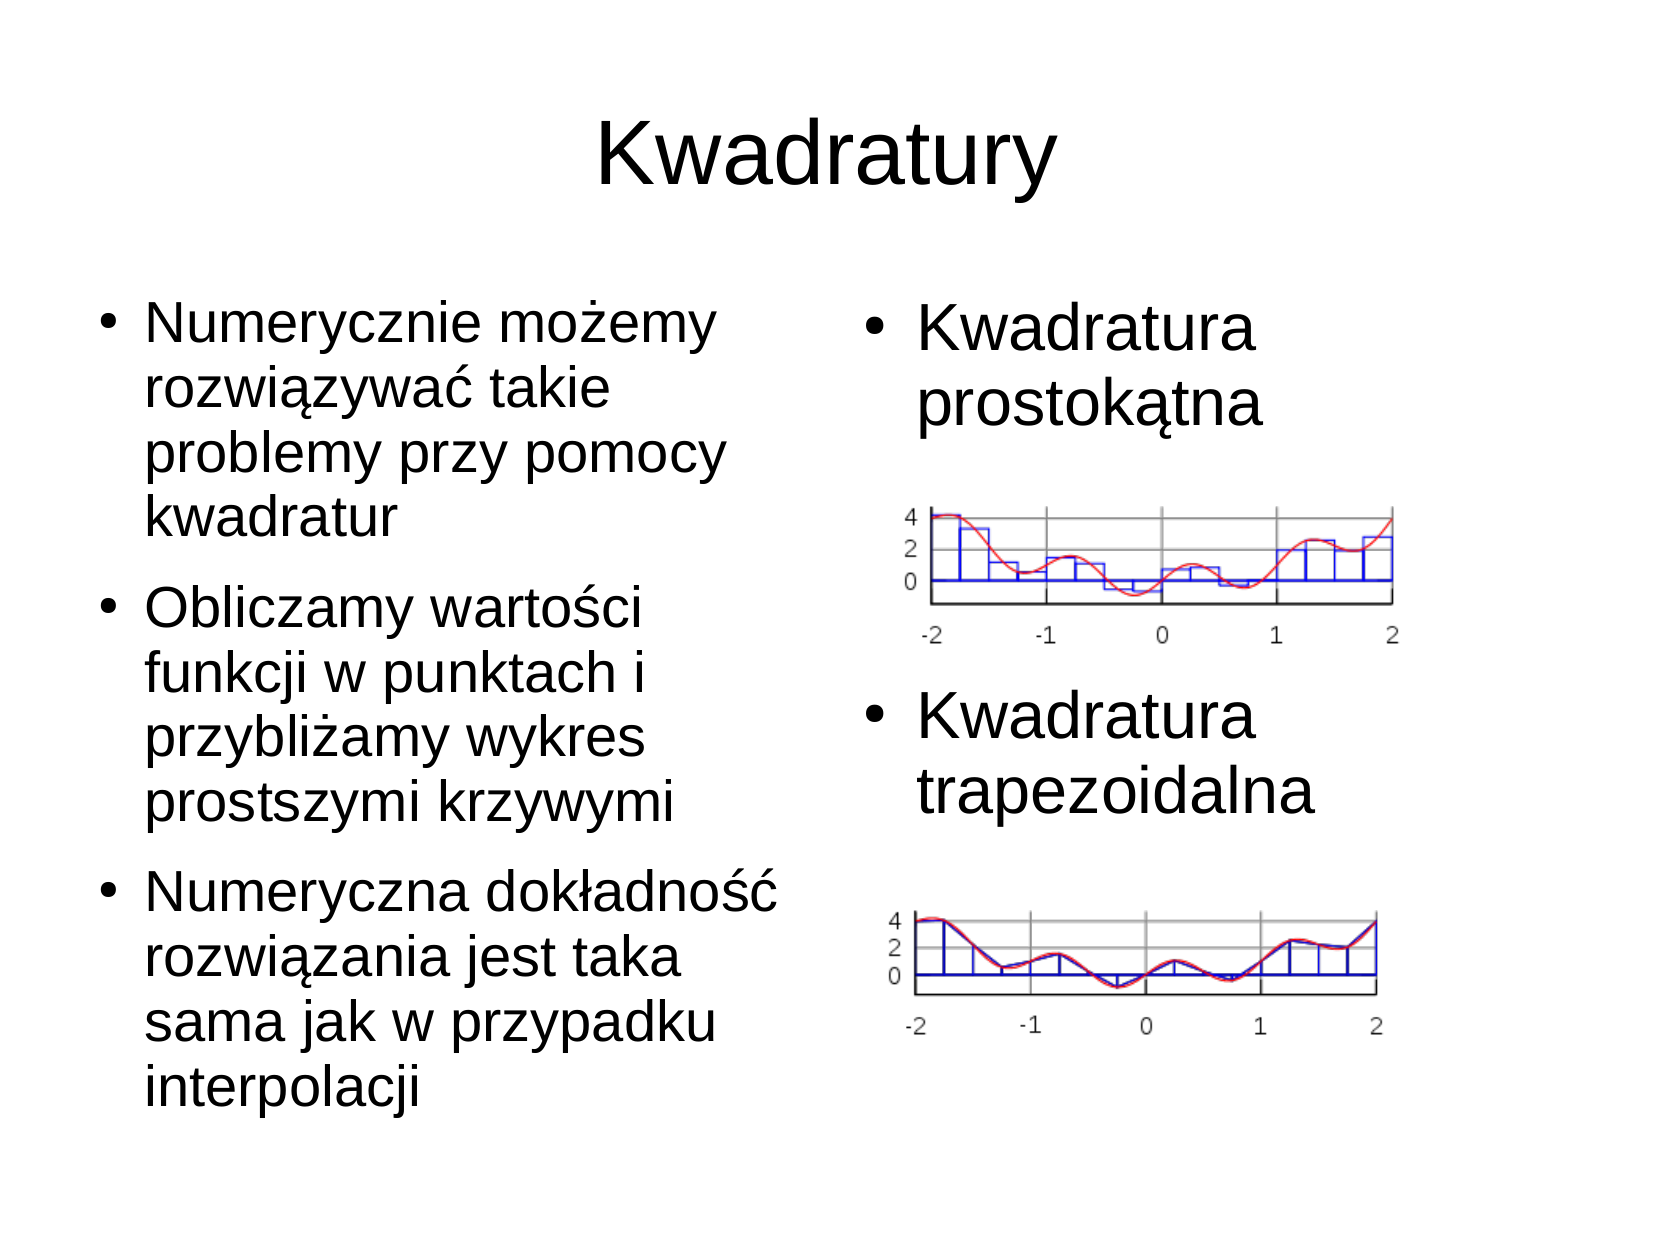

# Kwadratury
Numerycznie możemy rozwiązywać takie problemy przy pomocy kwadratur
Obliczamy wartości funkcji w punktach i przybliżamy wykres prostszymi krzywymi
Numeryczna dokładność rozwiązania jest taka sama jak w przypadku interpolacji
Kwadratura prostokątna
Kwadratura trapezoidalna